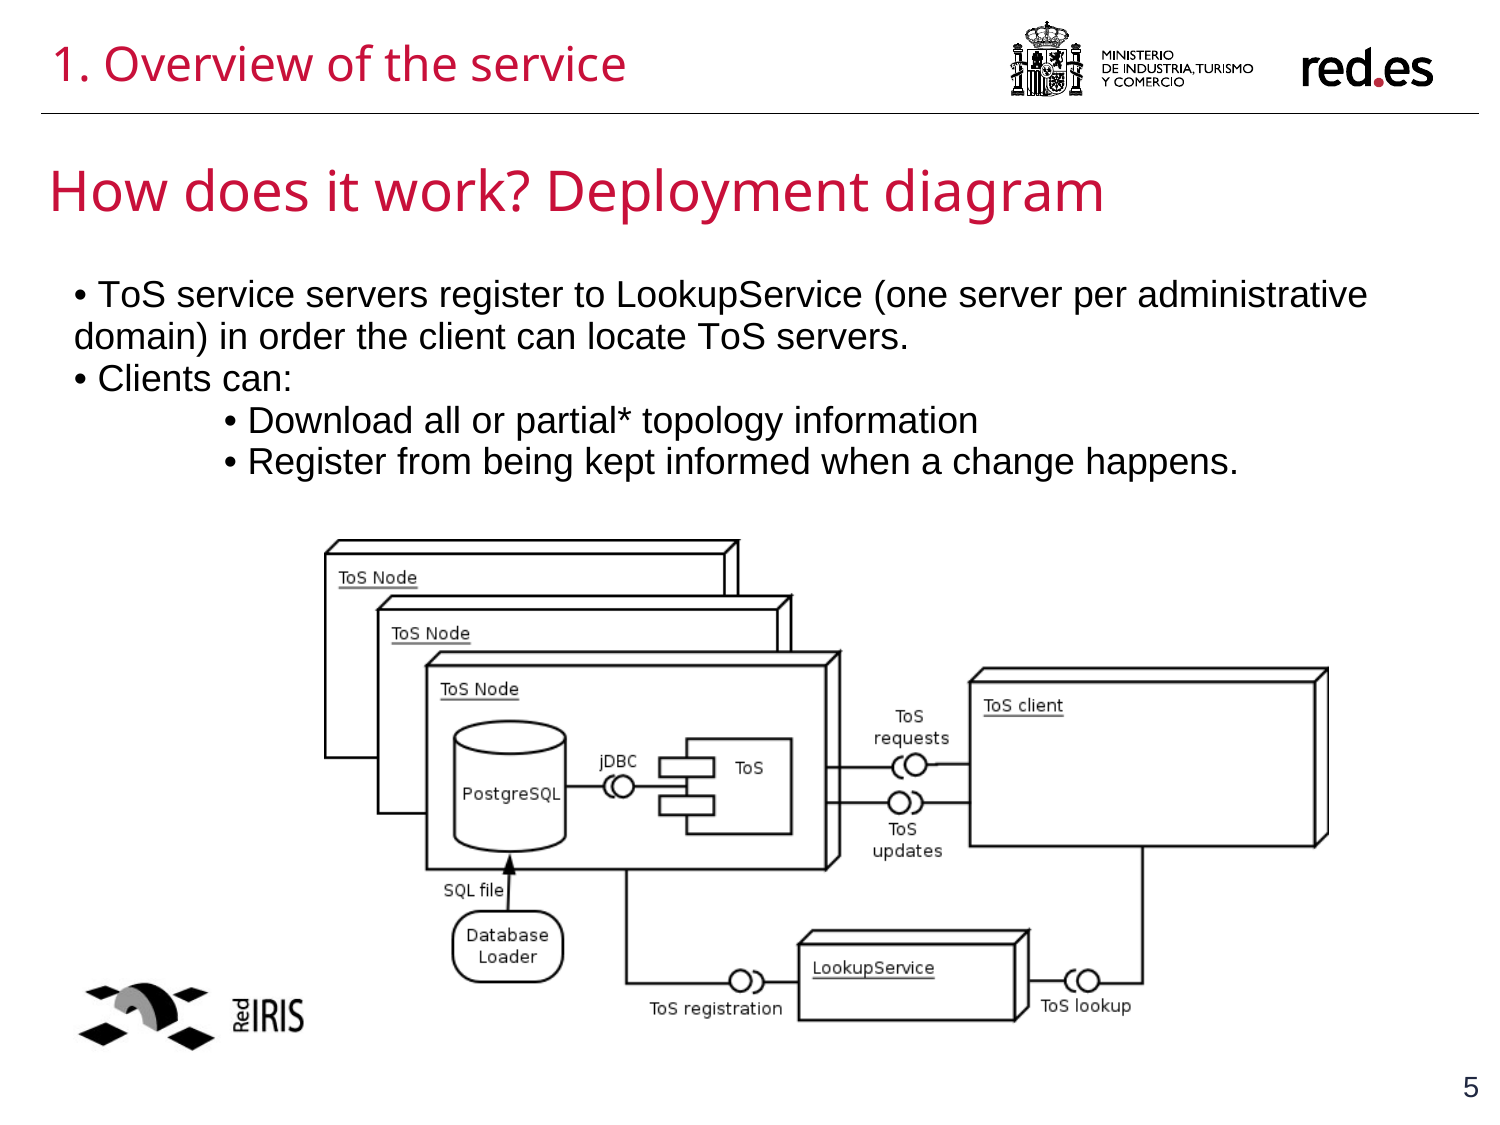

1. Overview of the service
How does it work? Deployment diagram
 ToS service servers register to LookupService (one server per administrative domain) in order the client can locate ToS servers.
 Clients can:
 Download all or partial* topology information
 Register from being kept informed when a change happens.
#
5